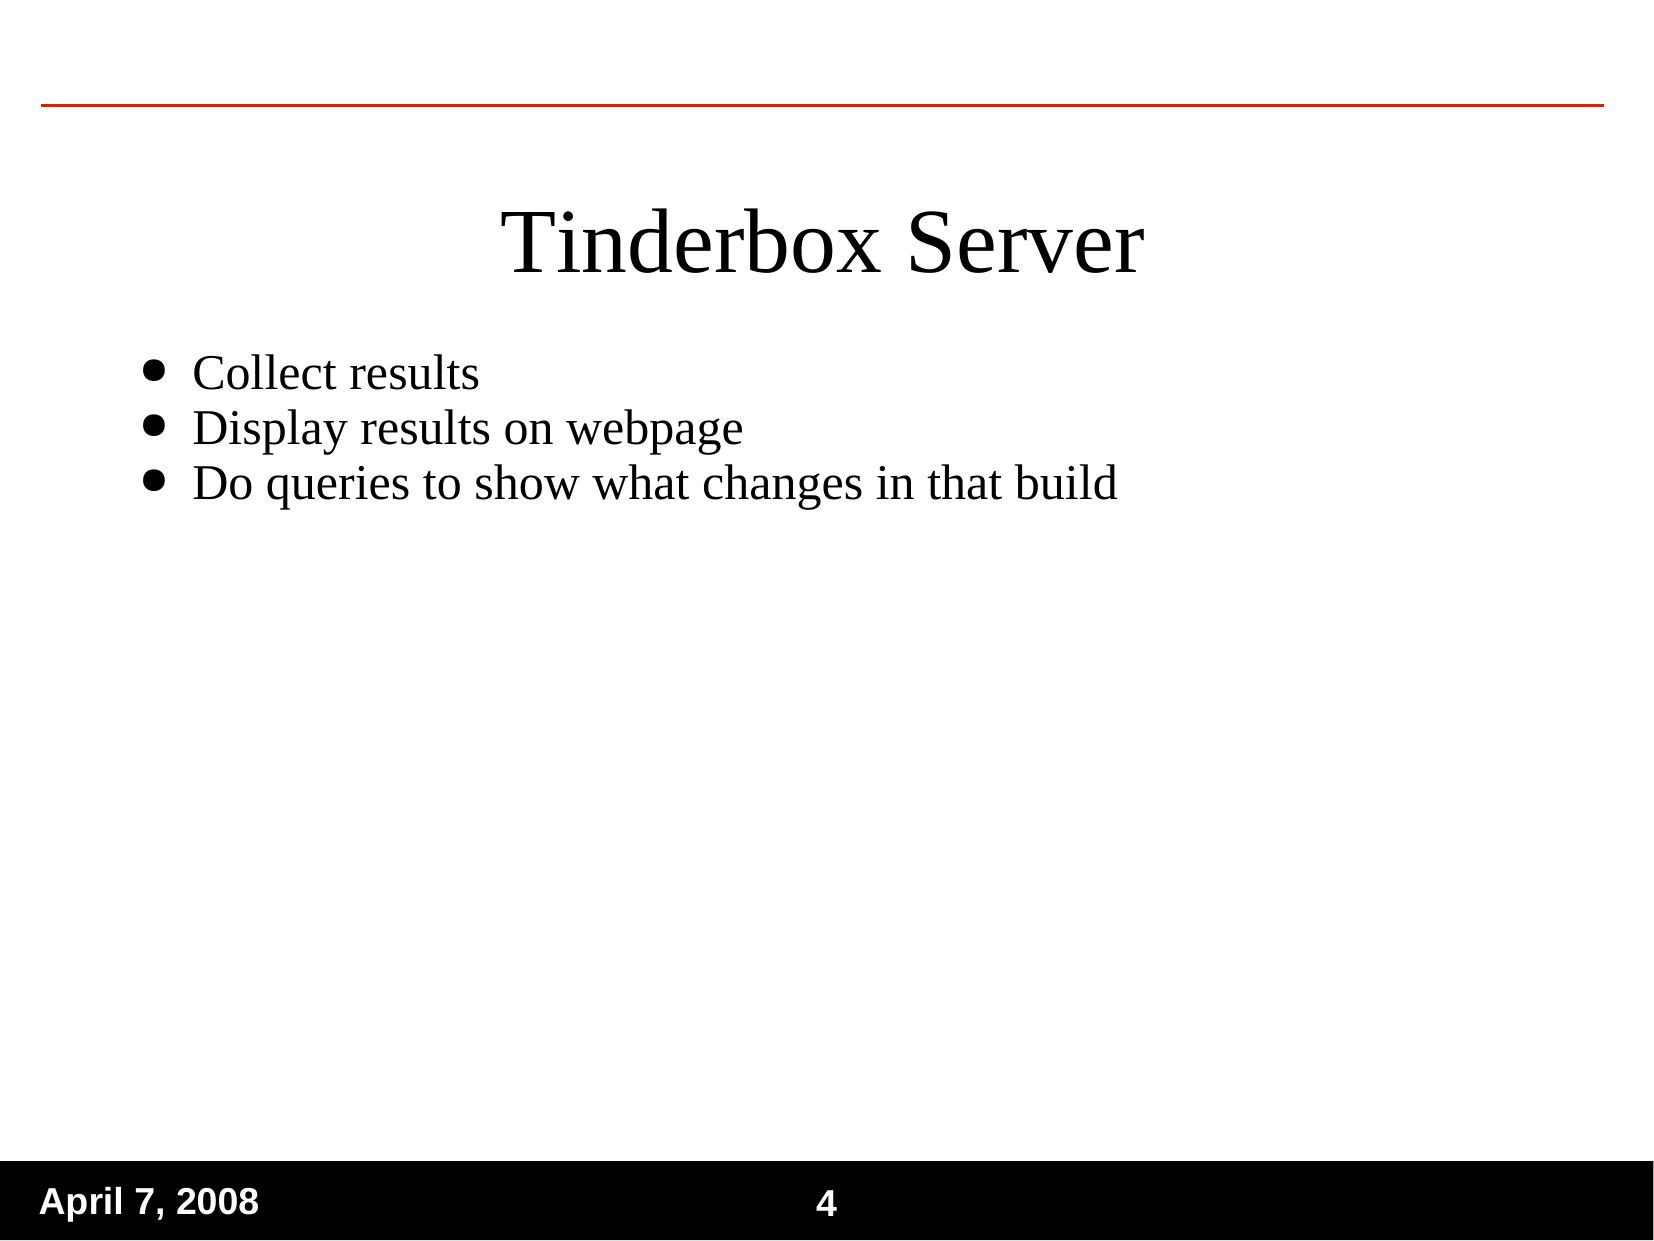

# Tinderbox Server
Collect results
Display results on webpage
Do queries to show what changes in that build